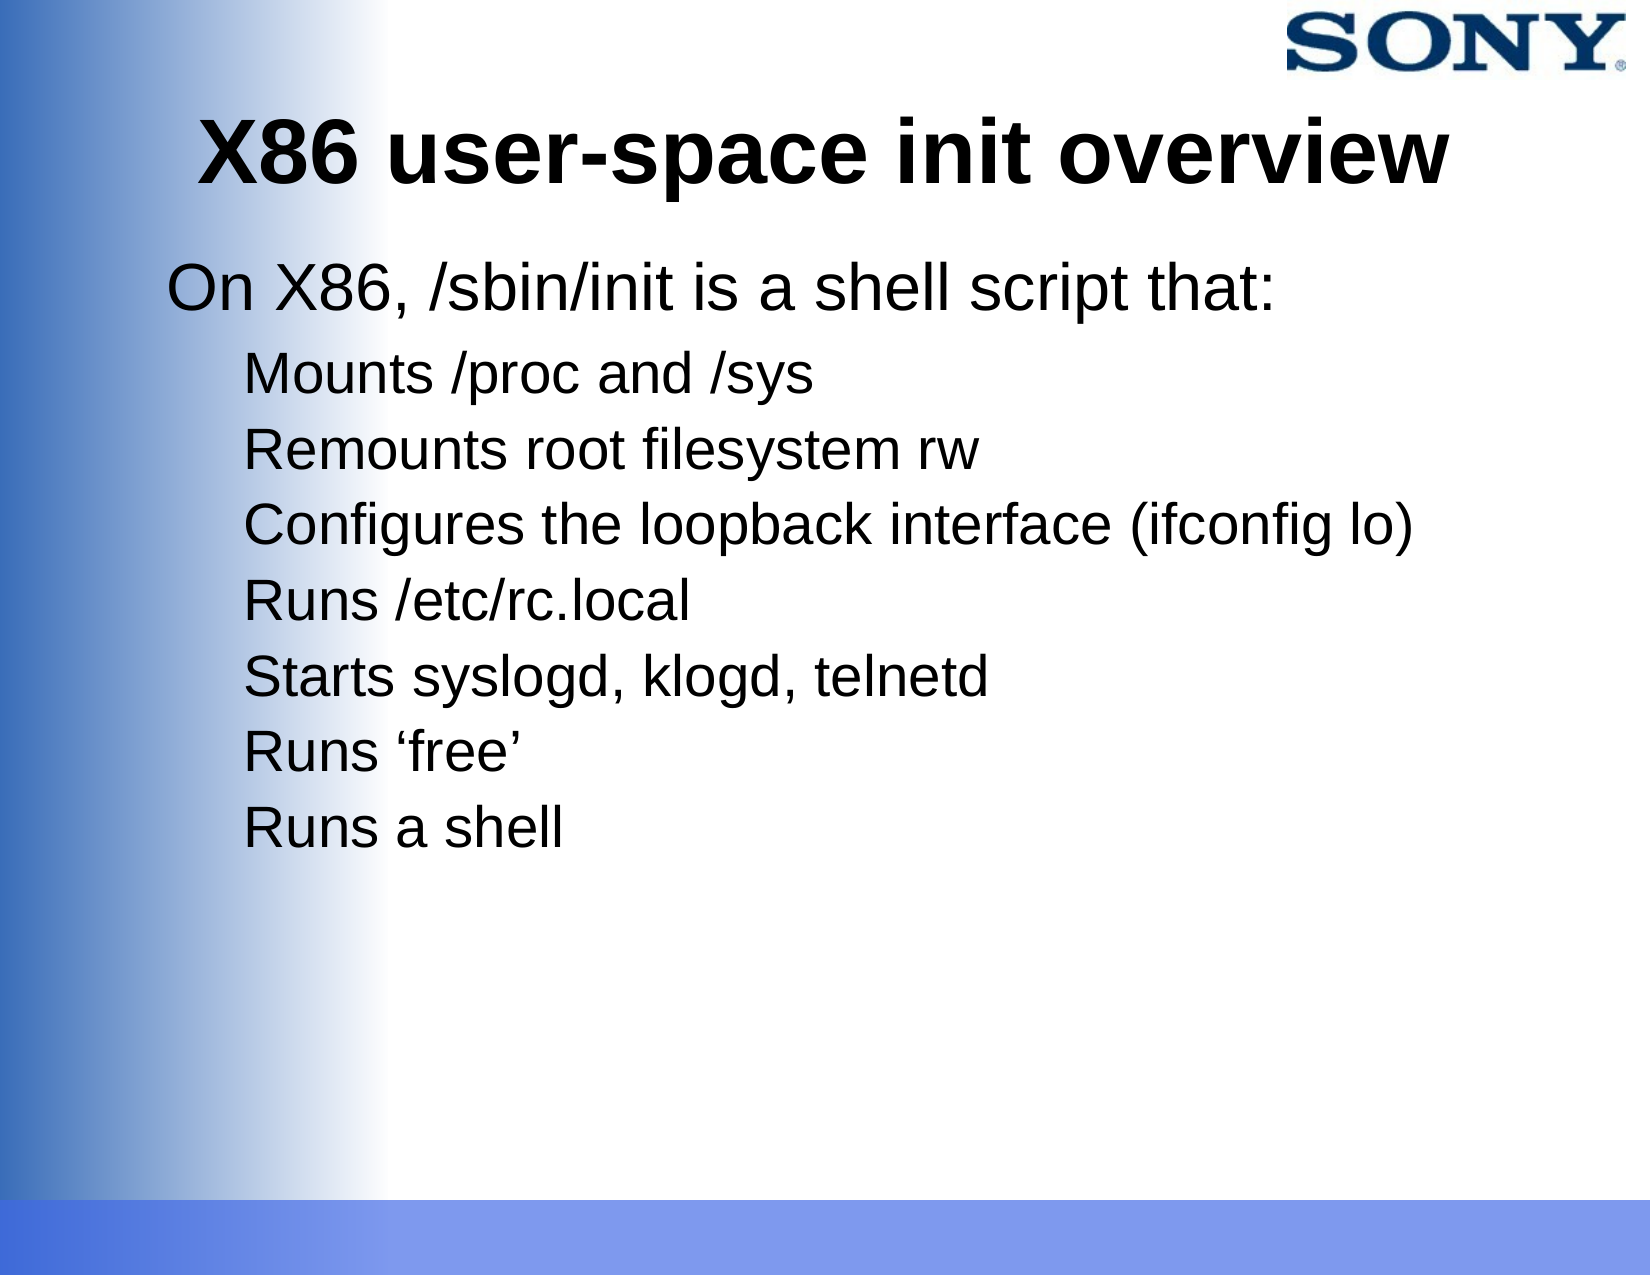

# X86 user-space init overview
On X86, /sbin/init is a shell script that:
Mounts /proc and /sys
Remounts root filesystem rw
Configures the loopback interface (ifconfig lo)
Runs /etc/rc.local
Starts syslogd, klogd, telnetd
Runs ‘free’
Runs a shell